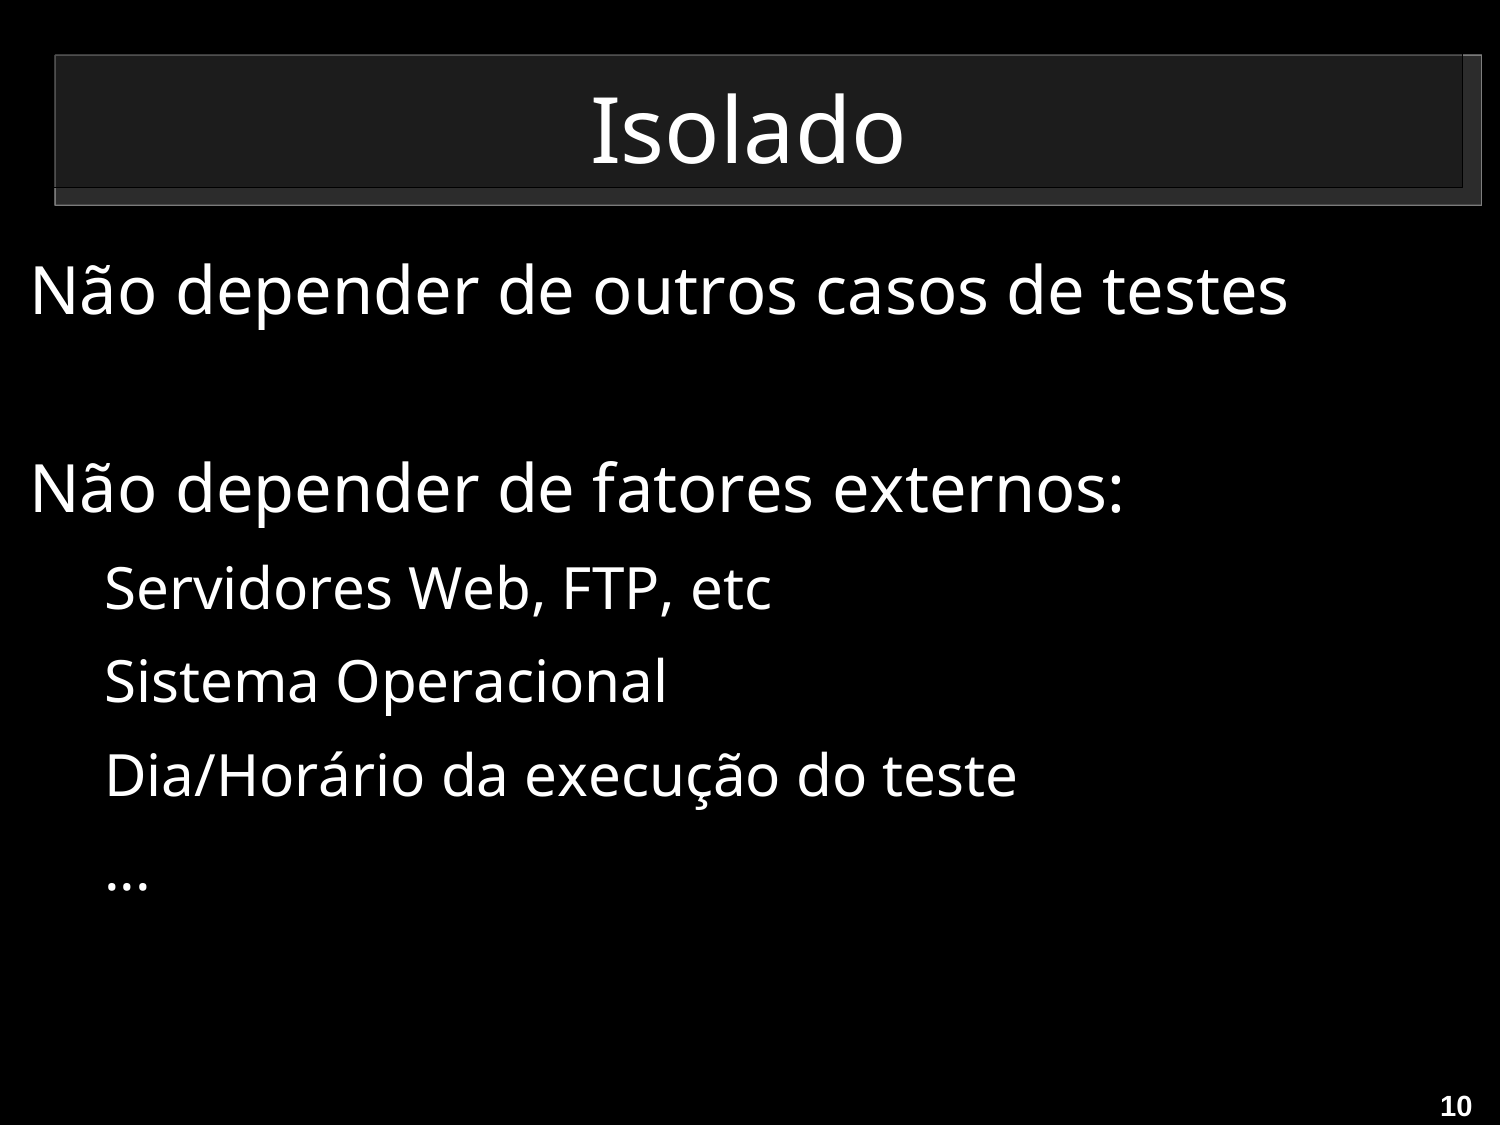

# Isolado
Não depender de outros casos de testes
Não depender de fatores externos:
Servidores Web, FTP, etc
Sistema Operacional
Dia/Horário da execução do teste
...
10